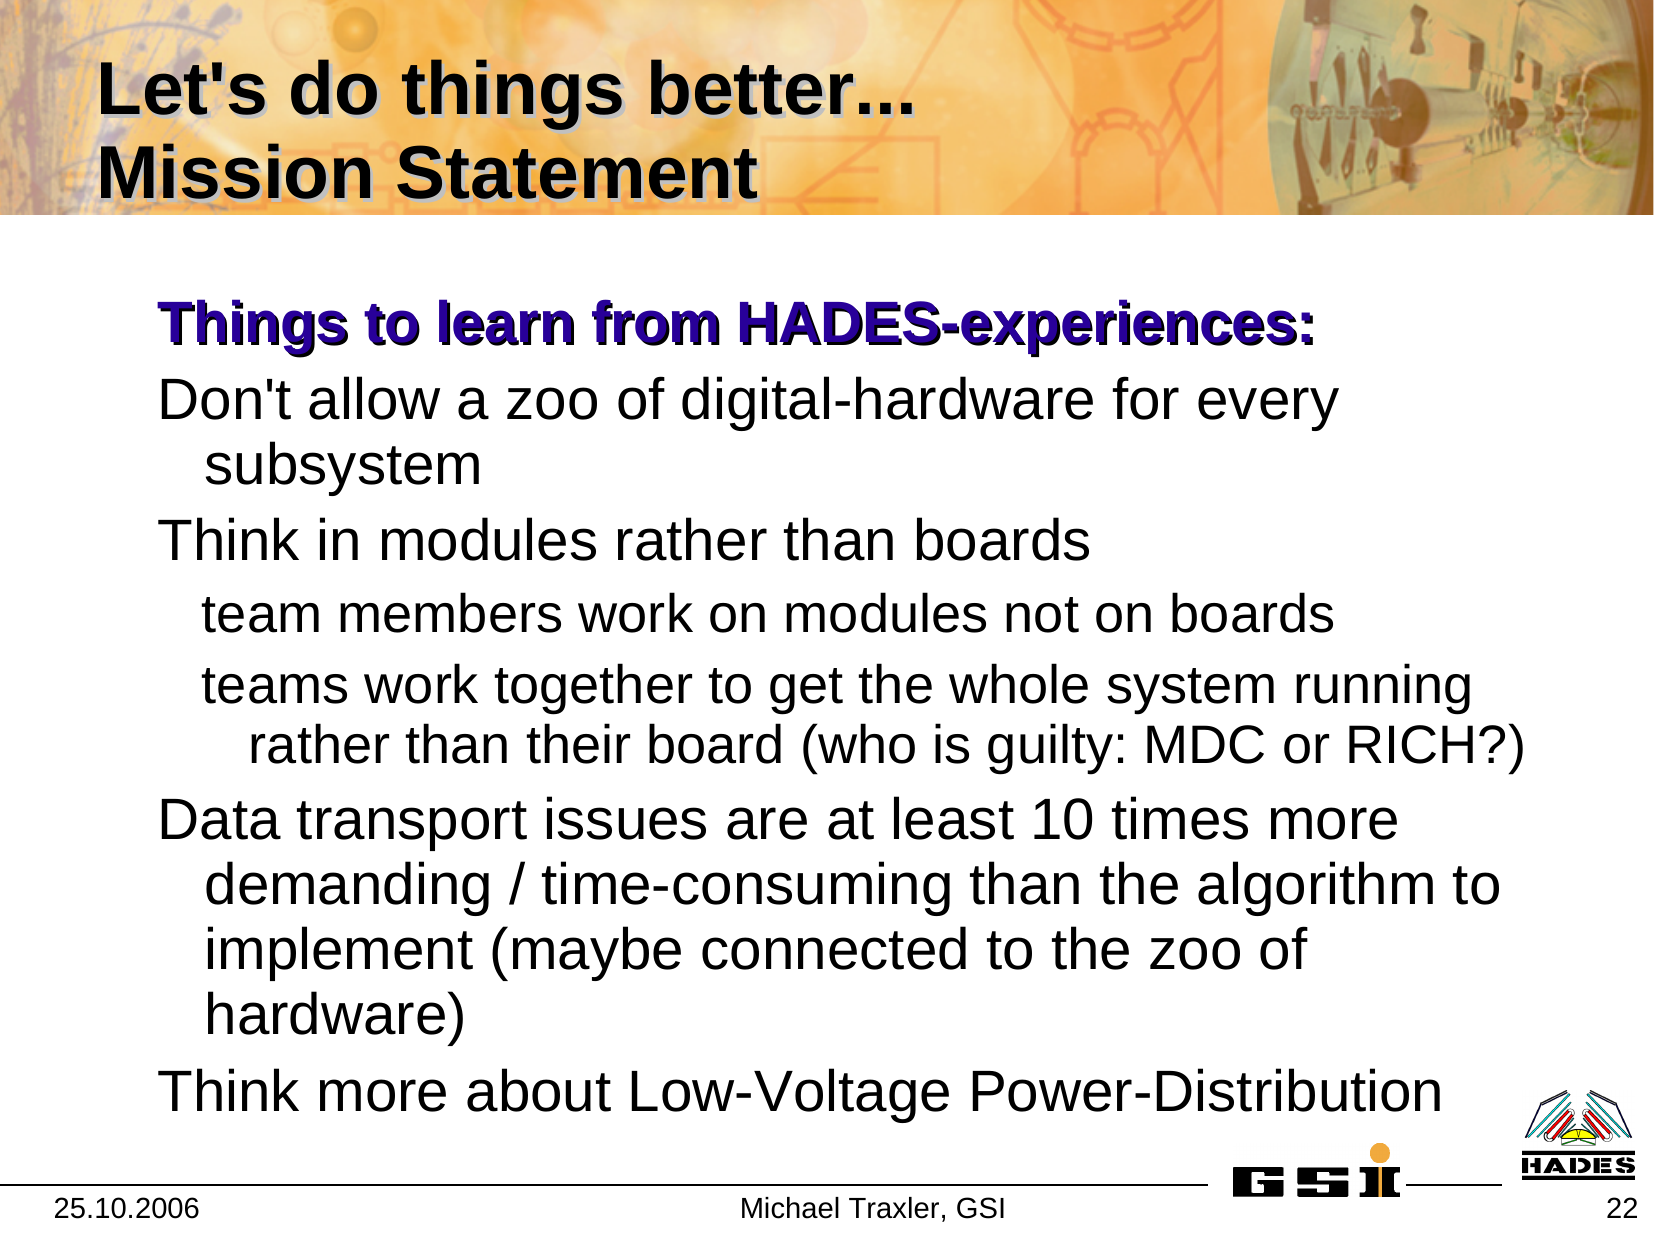

# Let's do things better... Mission Statement
Things to learn from HADES-experiences:
Don't allow a zoo of digital-hardware for every subsystem
Think in modules rather than boards
team members work on modules not on boards
teams work together to get the whole system running rather than their board (who is guilty: MDC or RICH?)
Data transport issues are at least 10 times more demanding / time-consuming than the algorithm to implement (maybe connected to the zoo of hardware)
Think more about Low-Voltage Power-Distribution
25.10.2006
Michael Traxler, GSI
22